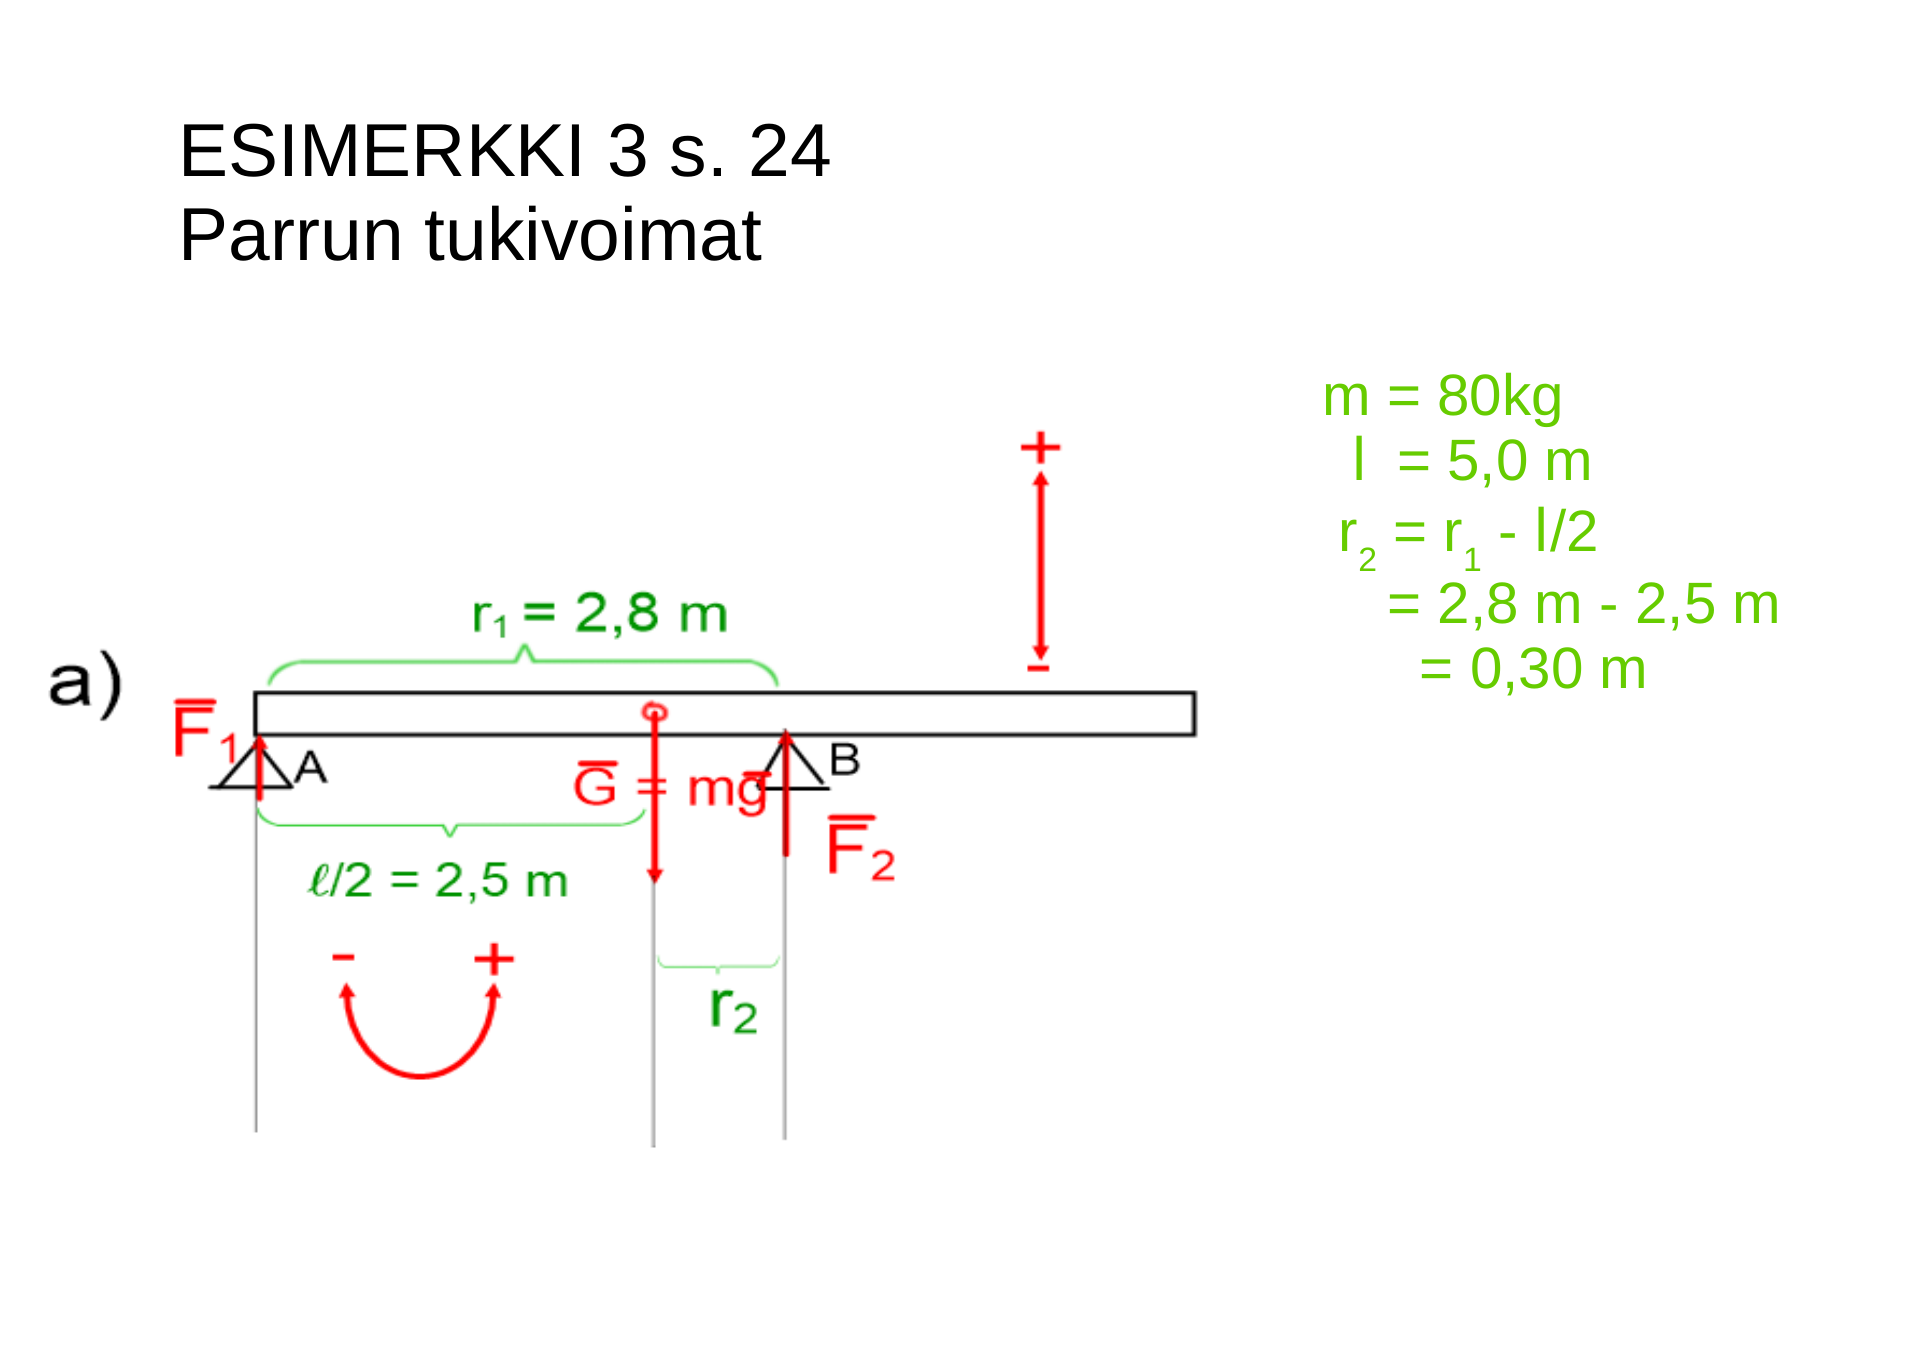

ESIMERKKI 3 s. 24
Parrun tukivoimat
m = 80kg
 l = 5,0 m
 r2 = r1 - l/2
 = 2,8 m - 2,5 m
 = 0,30 m